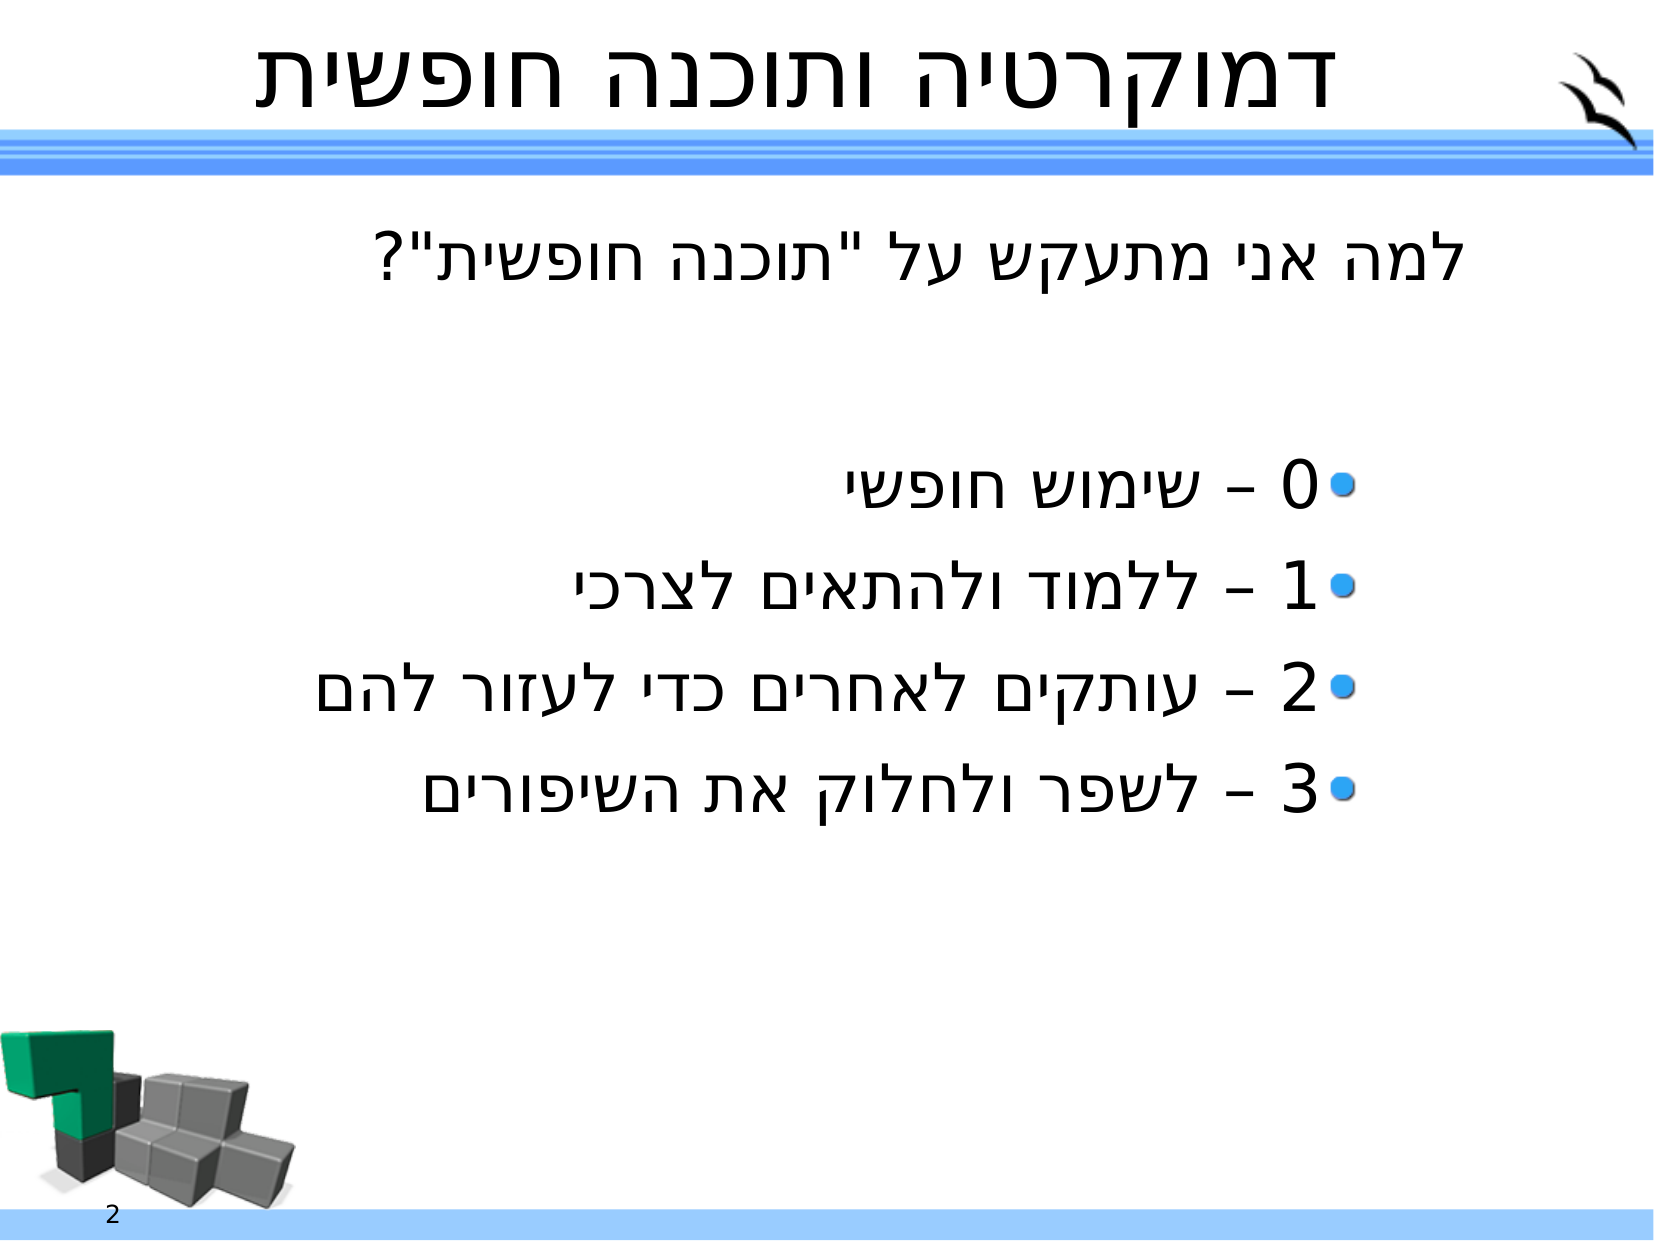

# דמוקרטיה ותוכנה חופשית
למה אני מתעקש על "תוכנה חופשית"?
0 – שימוש חופשי
1 – ללמוד ולהתאים לצרכי
2 – עותקים לאחרים כדי לעזור להם
3 – לשפר ולחלוק את השיפורים